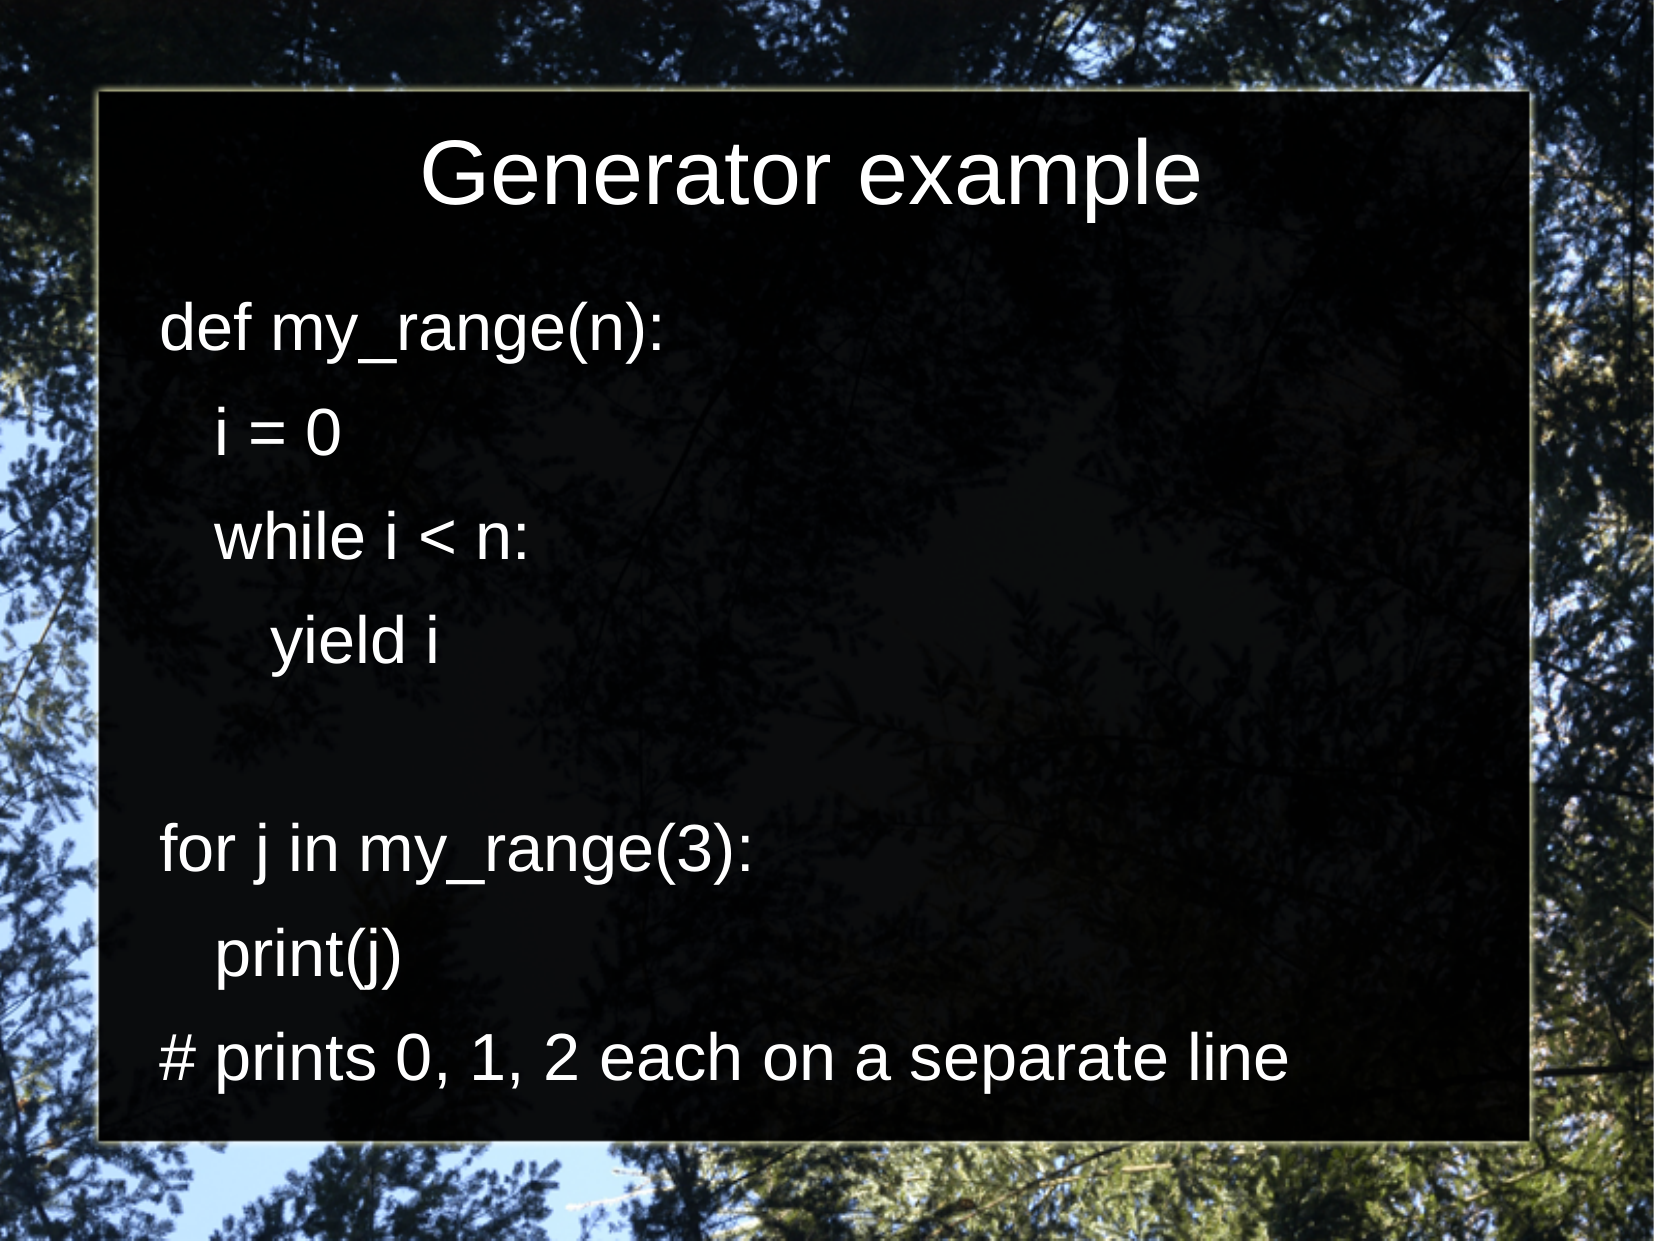

# Generator example
def my_range(n):
 i = 0
 while i < n:
 yield i
for j in my_range(3):
 print(j)
# prints 0, 1, 2 each on a separate line